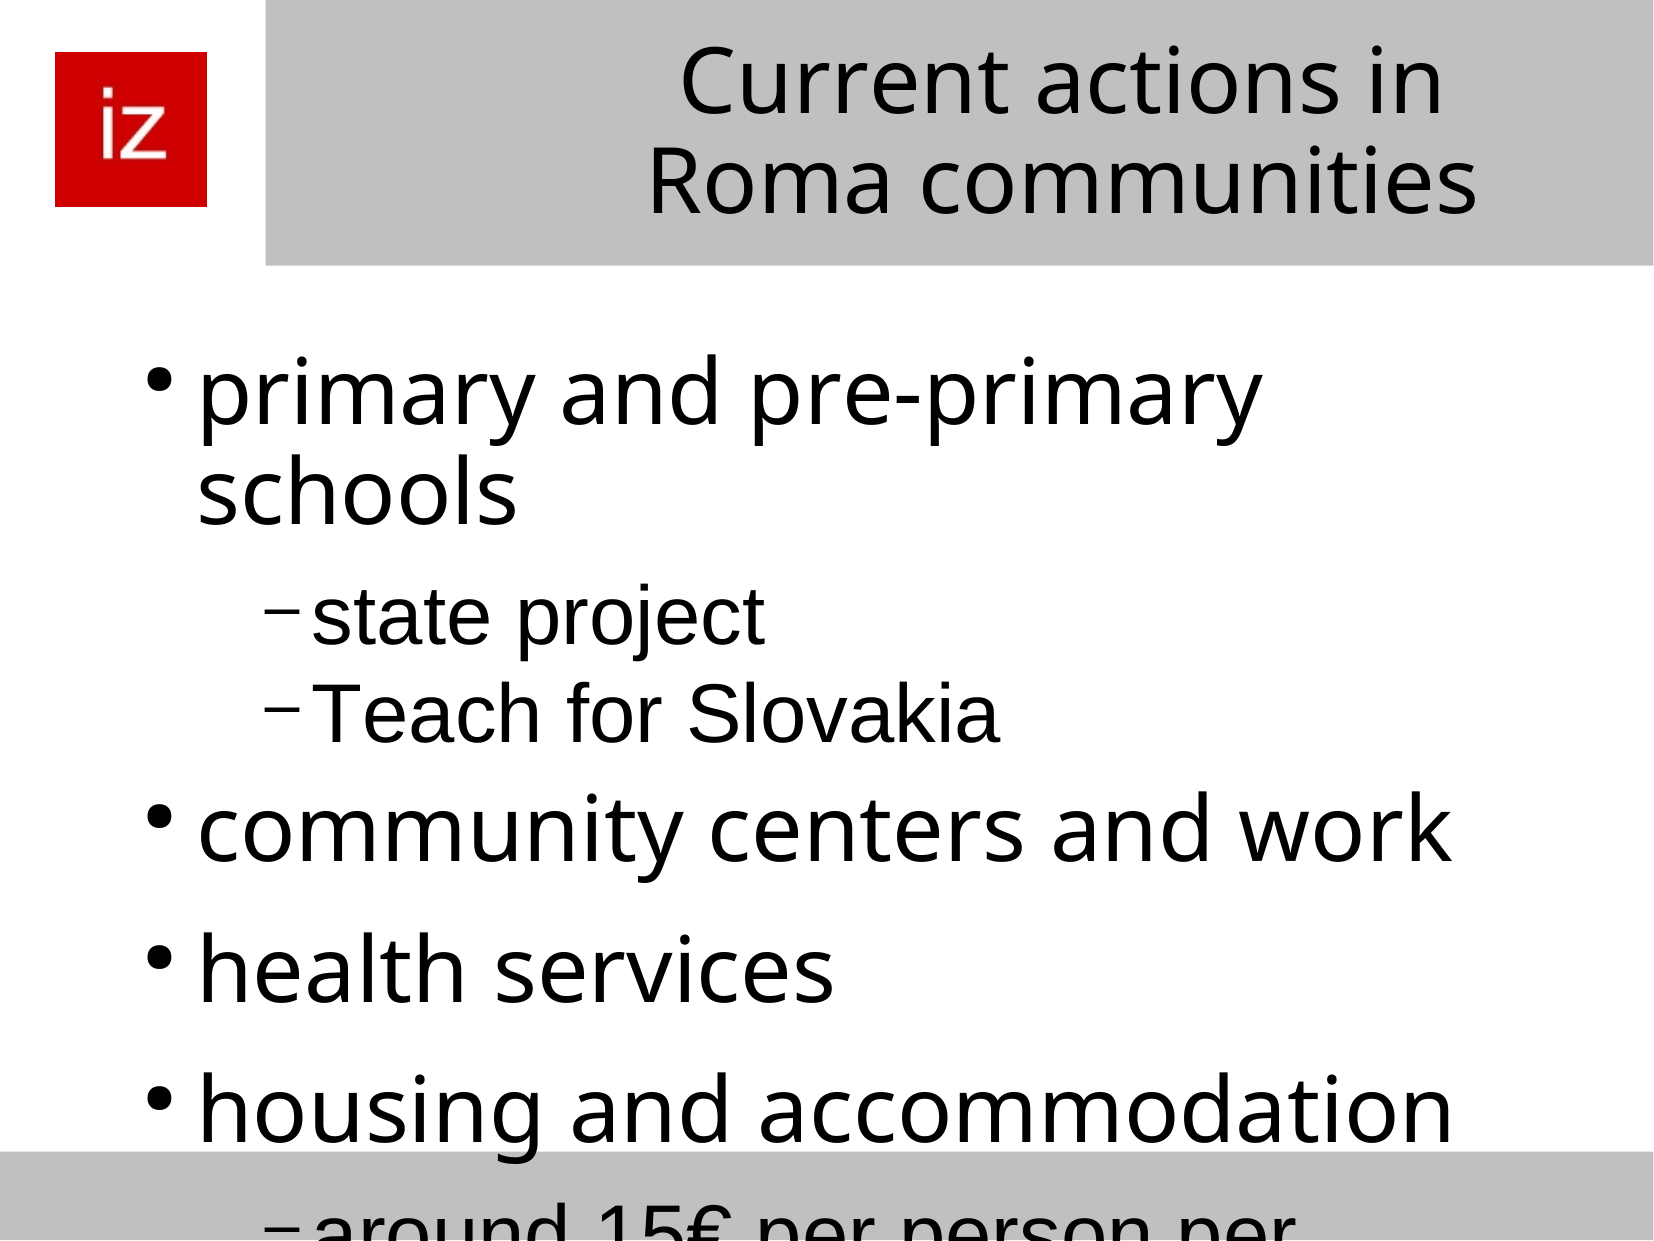

# Current actions in Roma communities
primary and pre-primary schools
state project
Teach for Slovakia
community centers and work
health services
housing and accommodation
around 15€ per person per month